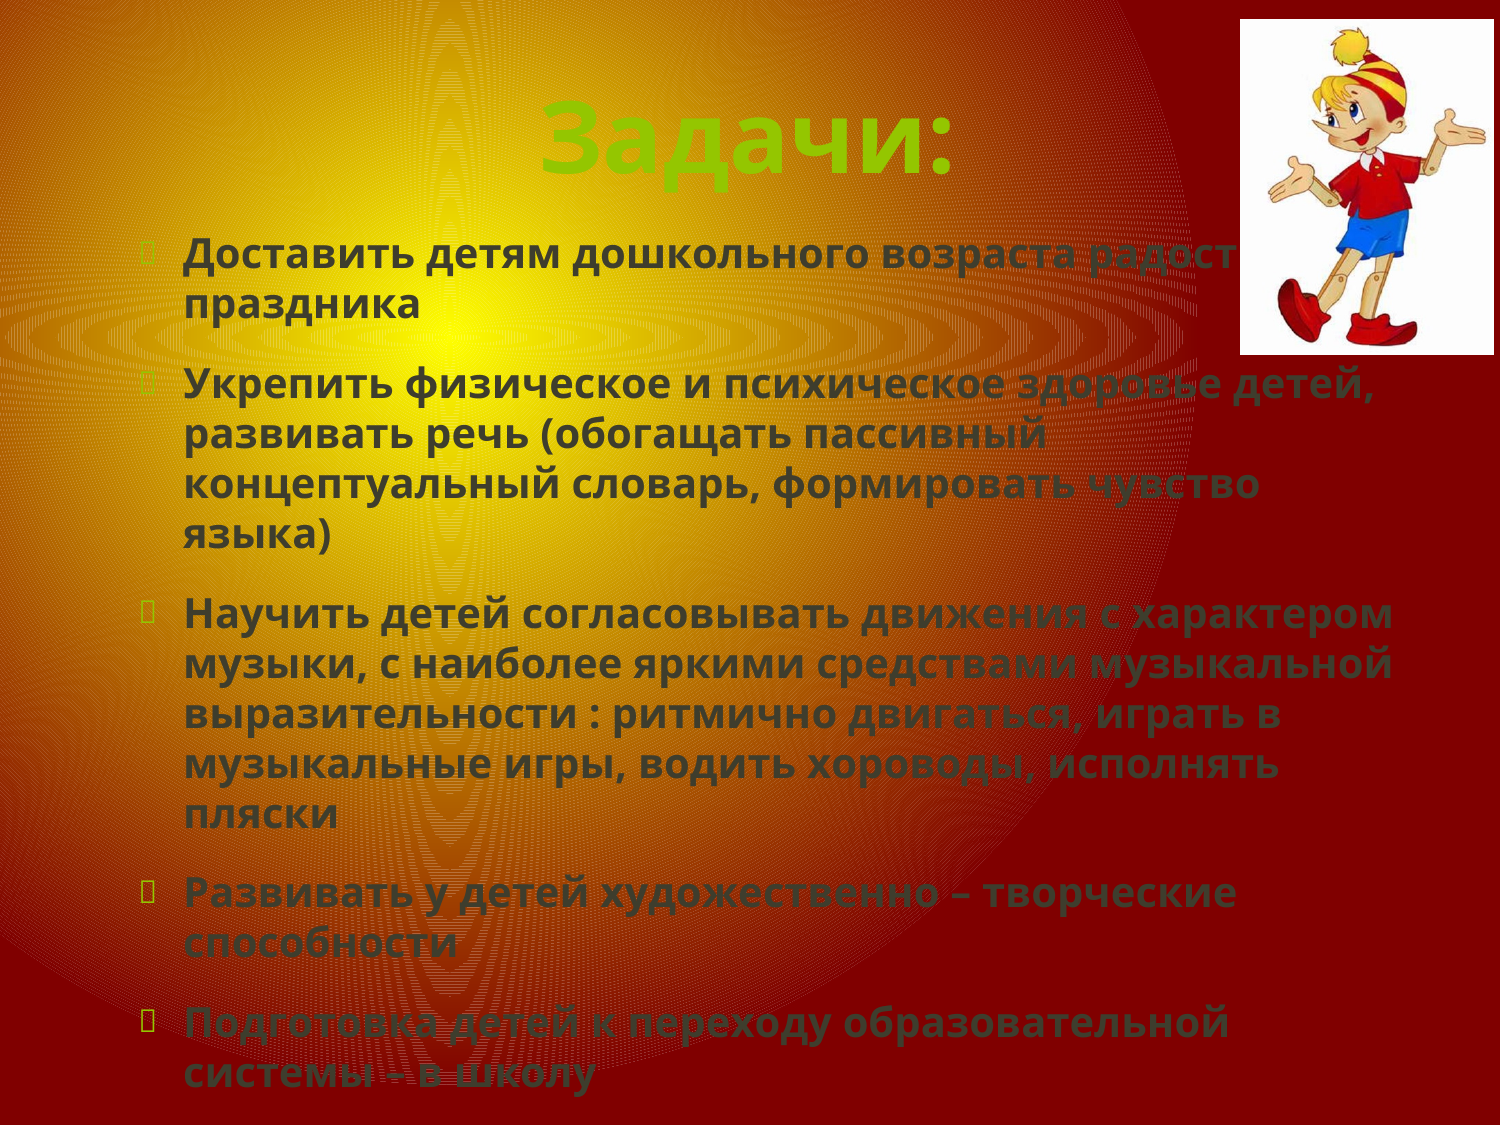

# Задачи:
Доставить детям дошкольного возраста радость праздника
Укрепить физическое и психическое здоровье детей, развивать речь (обогащать пассивный концептуальный словарь, формировать чувство языка)
Научить детей согласовывать движения с характером музыки, с наиболее яркими средствами музыкальной выразительности : ритмично двигаться, играть в музыкальные игры, водить хороводы, исполнять пляски
Развивать у детей художественно – творческие способности
Подготовка детей к переходу образовательной системы – в школу